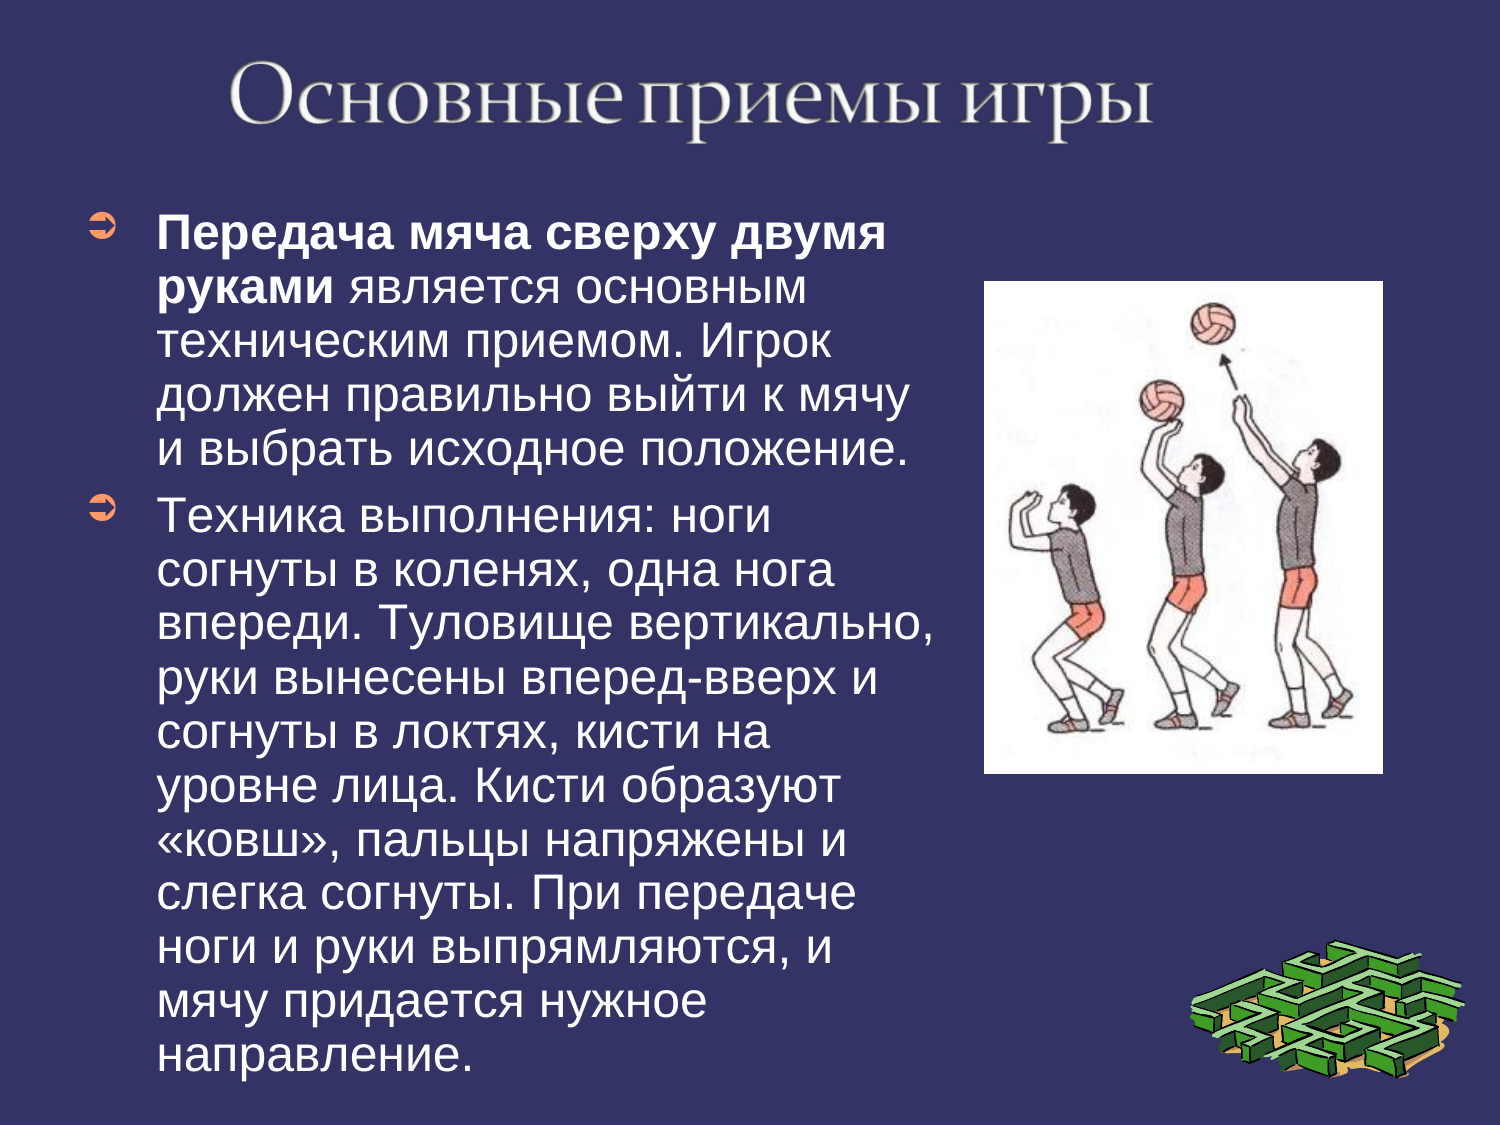

# Передача мяча сверху двумя руками является основным техническим приемом. Игрок должен правильно выйти к мячу и выбрать исходное положение.
Техника выполнения: ноги согнуты в коленях, одна нога впереди. Туловище вертикально, руки вынесены вперед-вверх и согнуты в локтях, кисти на уровне лица. Кисти образуют «ковш», пальцы напряжены и слегка согнуты. При передаче ноги и руки выпрямляются, и мячу придается нужное направление.